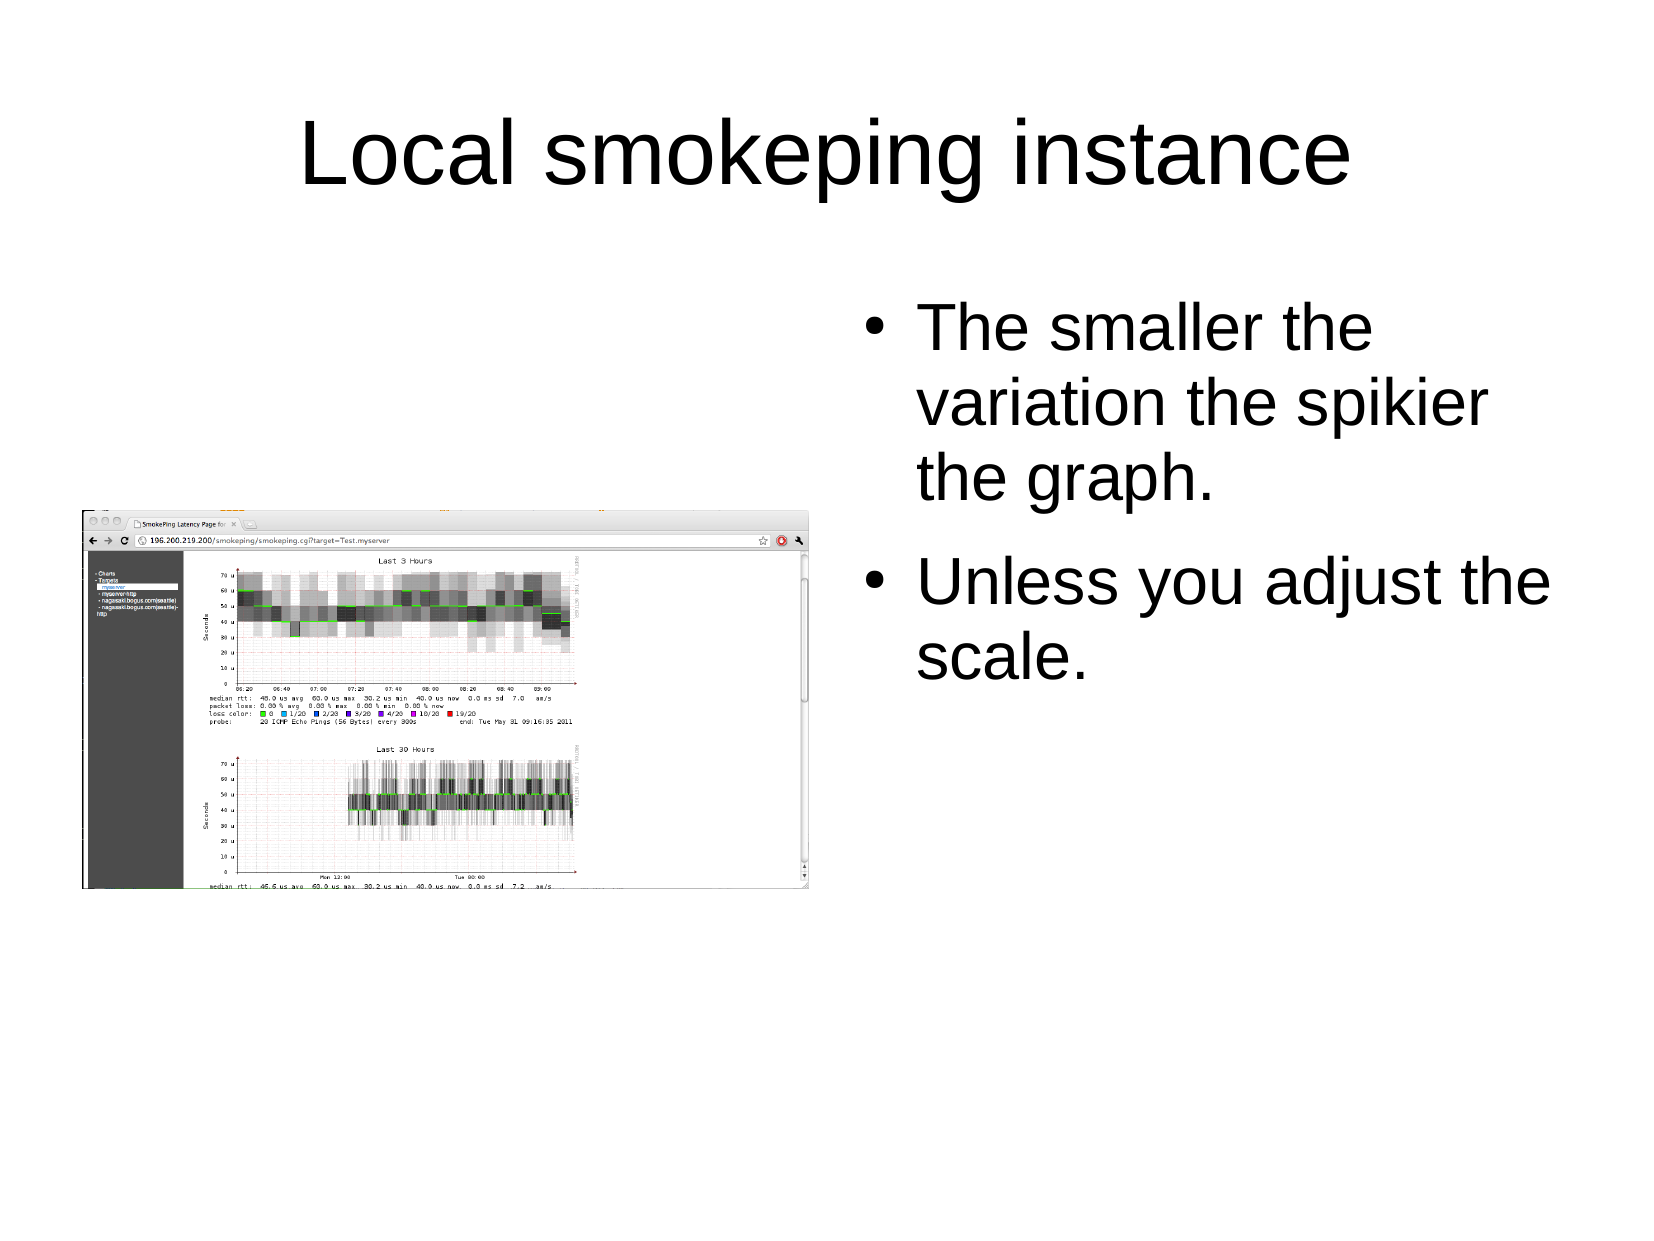

# Local smokeping instance
The smaller the variation the spikier the graph.
Unless you adjust the scale.